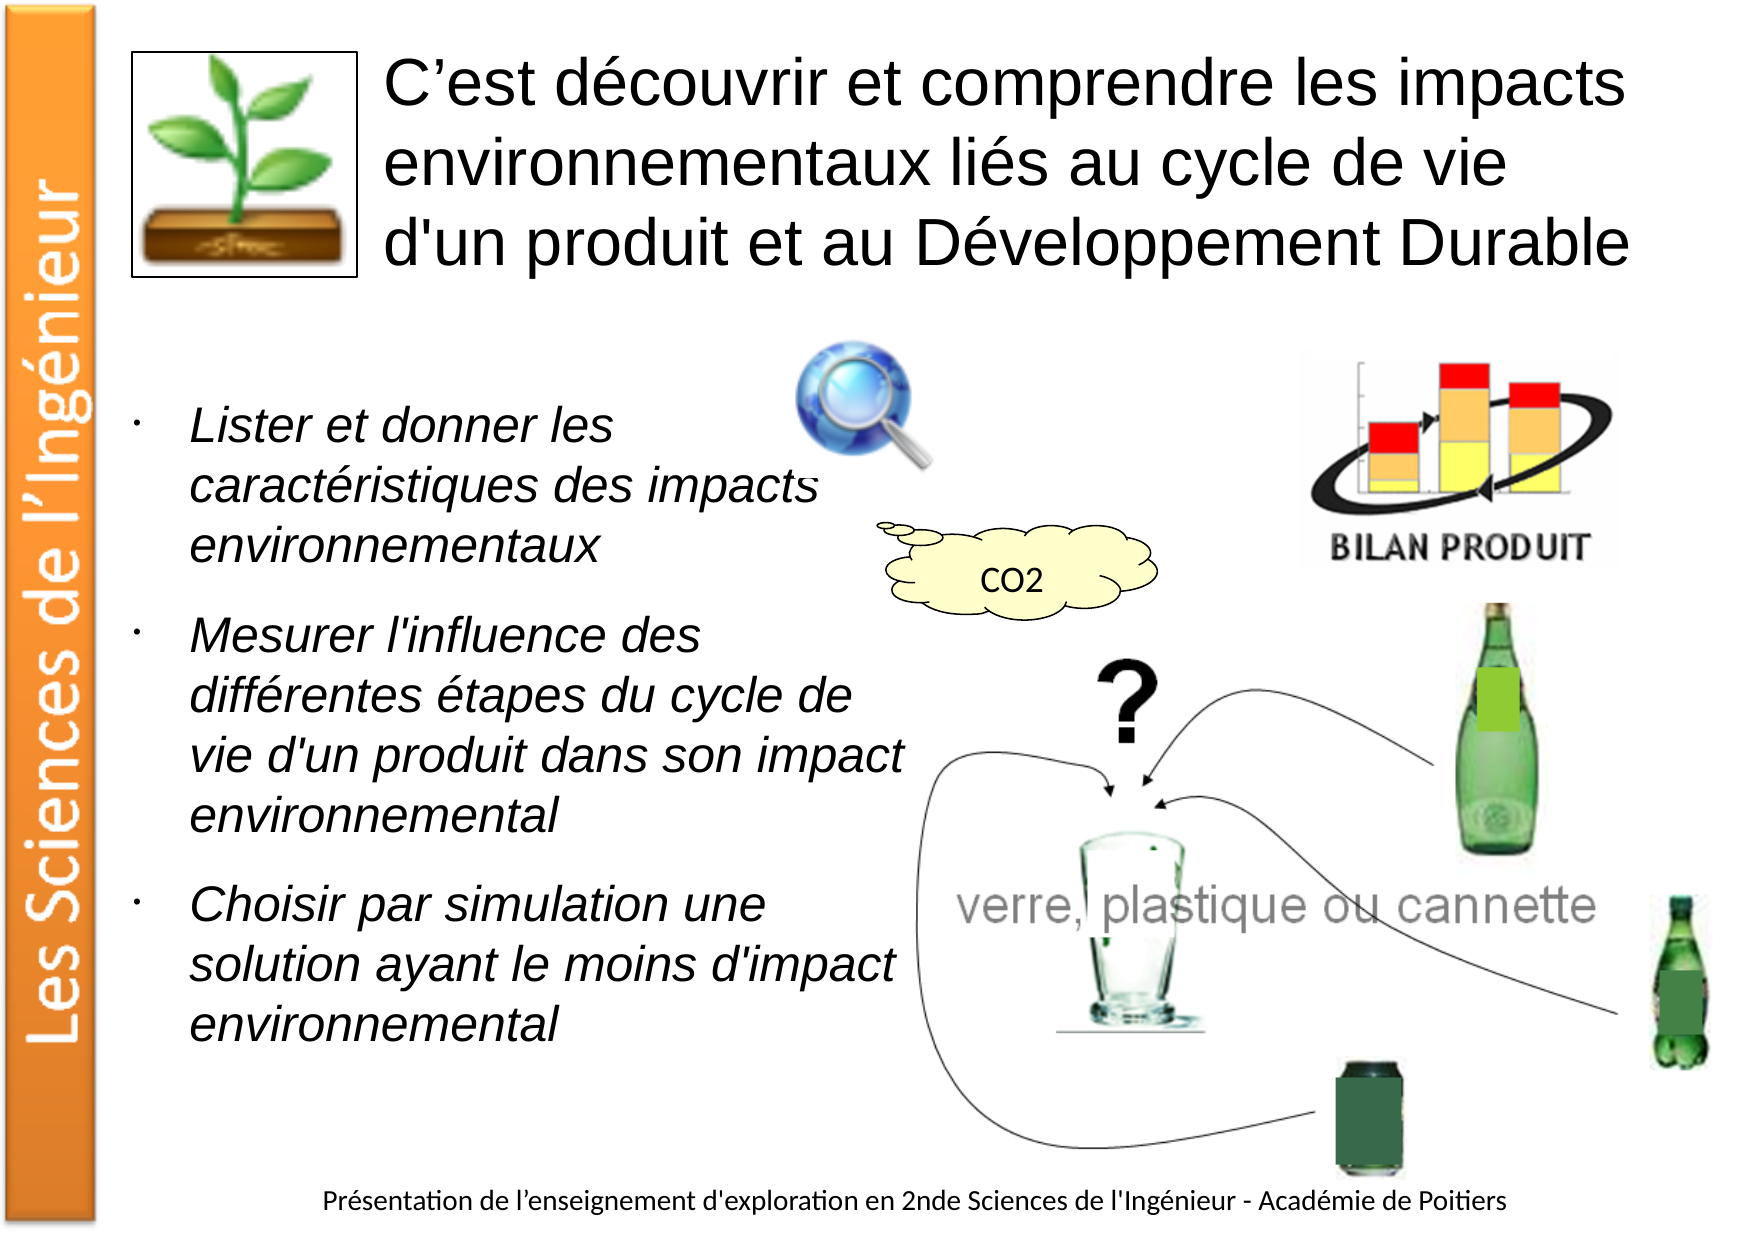

# C’est découvrir et comprendre les impacts environnementaux liés au cycle de vie d'un produit et au Développement Durable
Lister et donner les caractéristiques des impacts environnementaux
Mesurer l'influence des différentes étapes du cycle de vie d'un produit dans son impact environnemental
Choisir par simulation une solution ayant le moins d'impact environnemental
CO2
Présentation de l’enseignement d'exploration en 2nde Sciences de l'Ingénieur - Académie de Poitiers